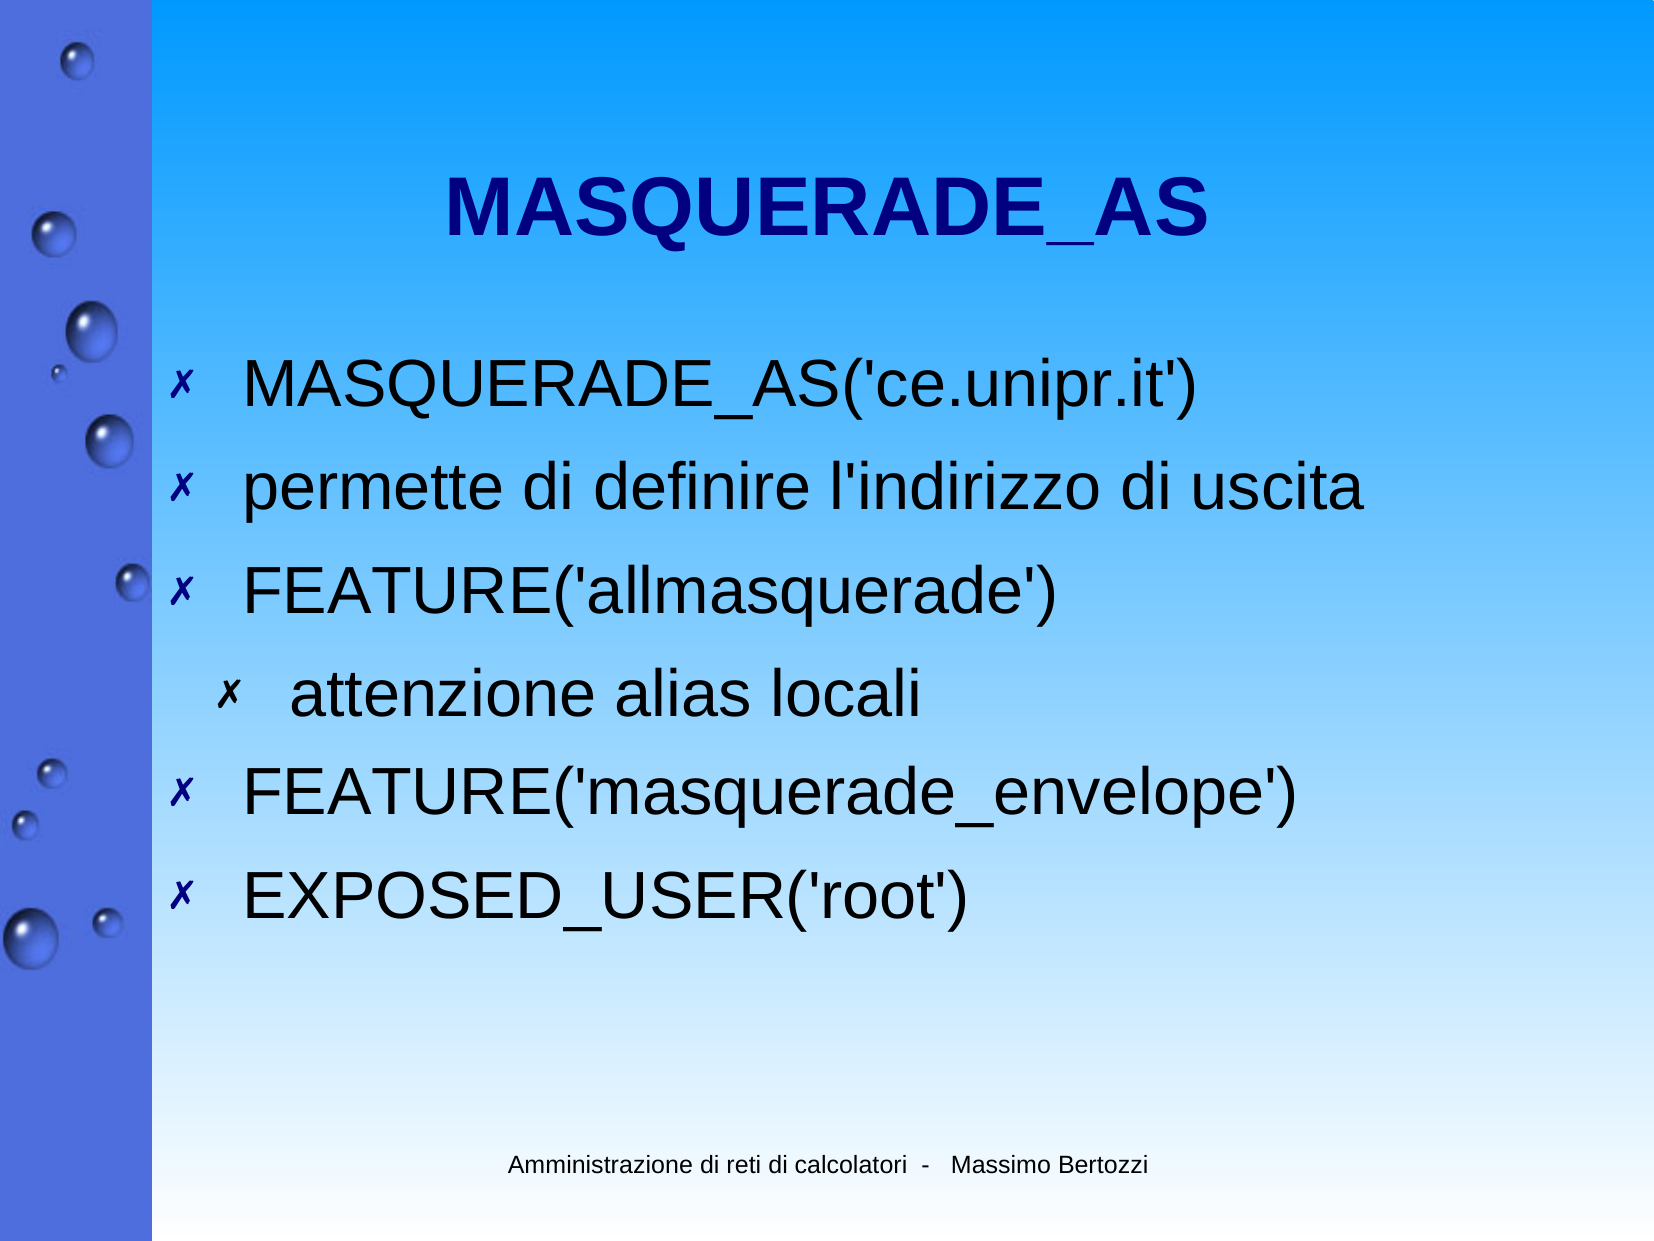

# MASQUERADE_AS
MASQUERADE_AS('ce.unipr.it')
permette di definire l'indirizzo di uscita
FEATURE('allmasquerade')
attenzione alias locali
FEATURE('masquerade_envelope')
EXPOSED_USER('root')